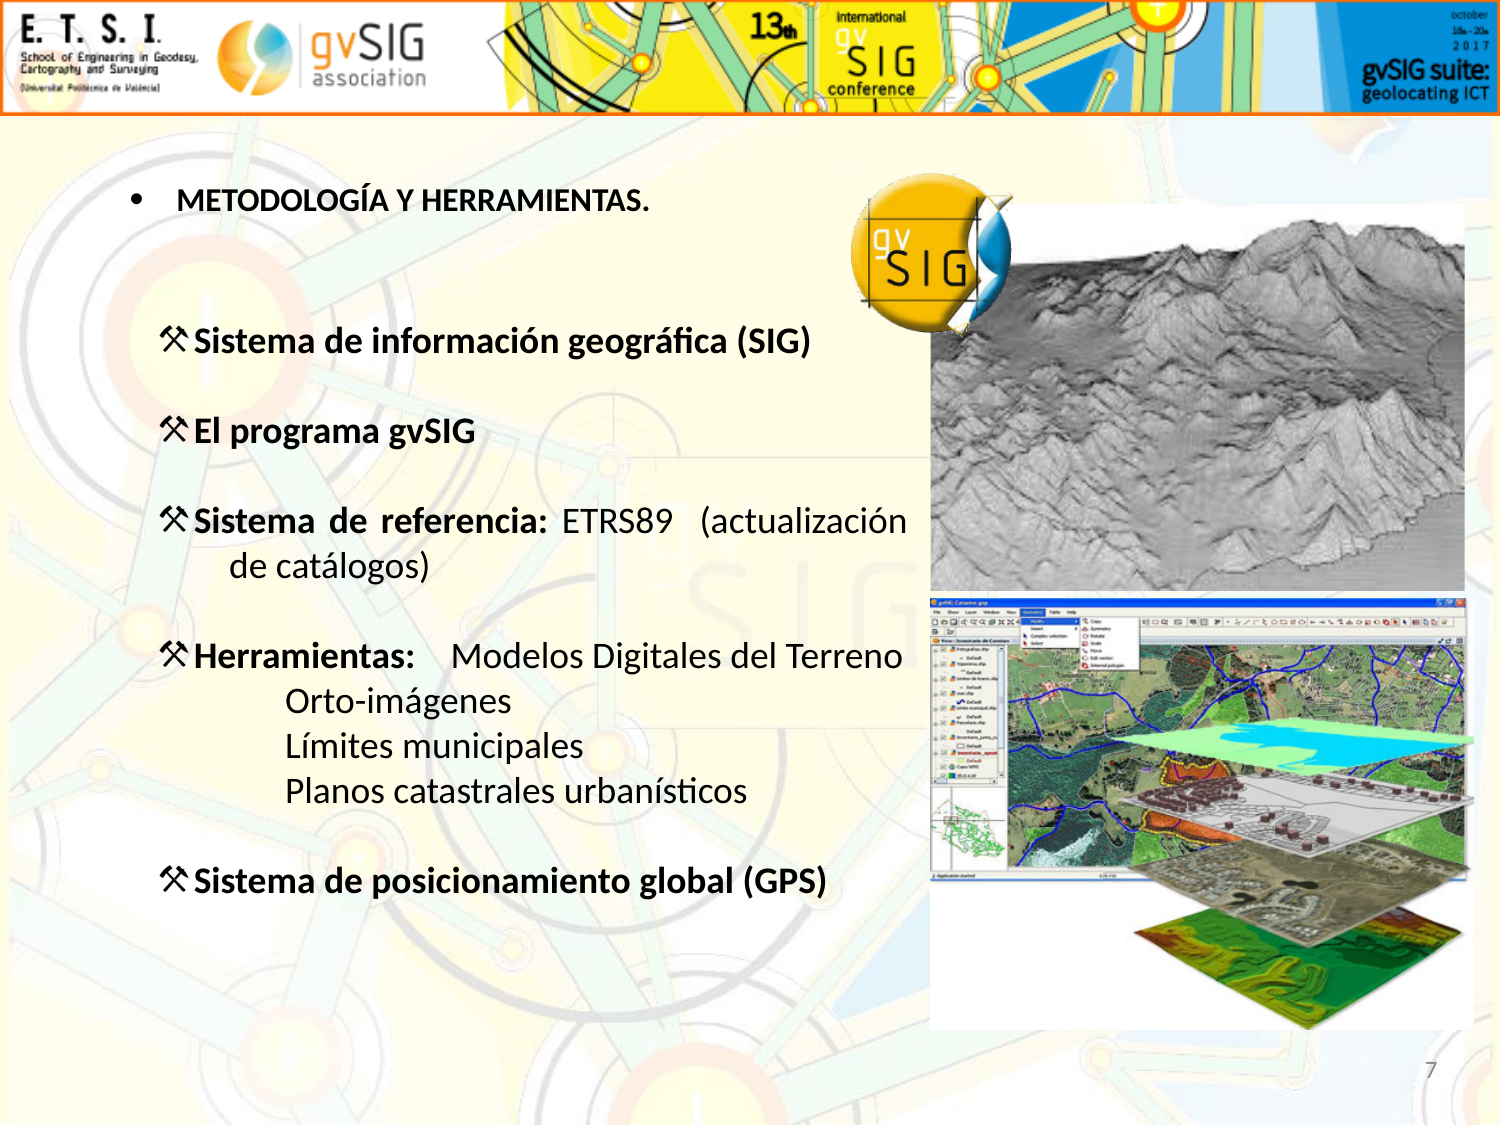

METODOLOGÍA Y HERRAMIENTAS.
Sistema de información geográfica (SIG)
El programa gvSIG
Sistema de referencia: ETRS89 (actualización de catálogos)
Herramientas: 	Modelos Digitales del Terreno
		Orto-imágenes
		Límites municipales
		Planos catastrales urbanísticos
Sistema de posicionamiento global (GPS)